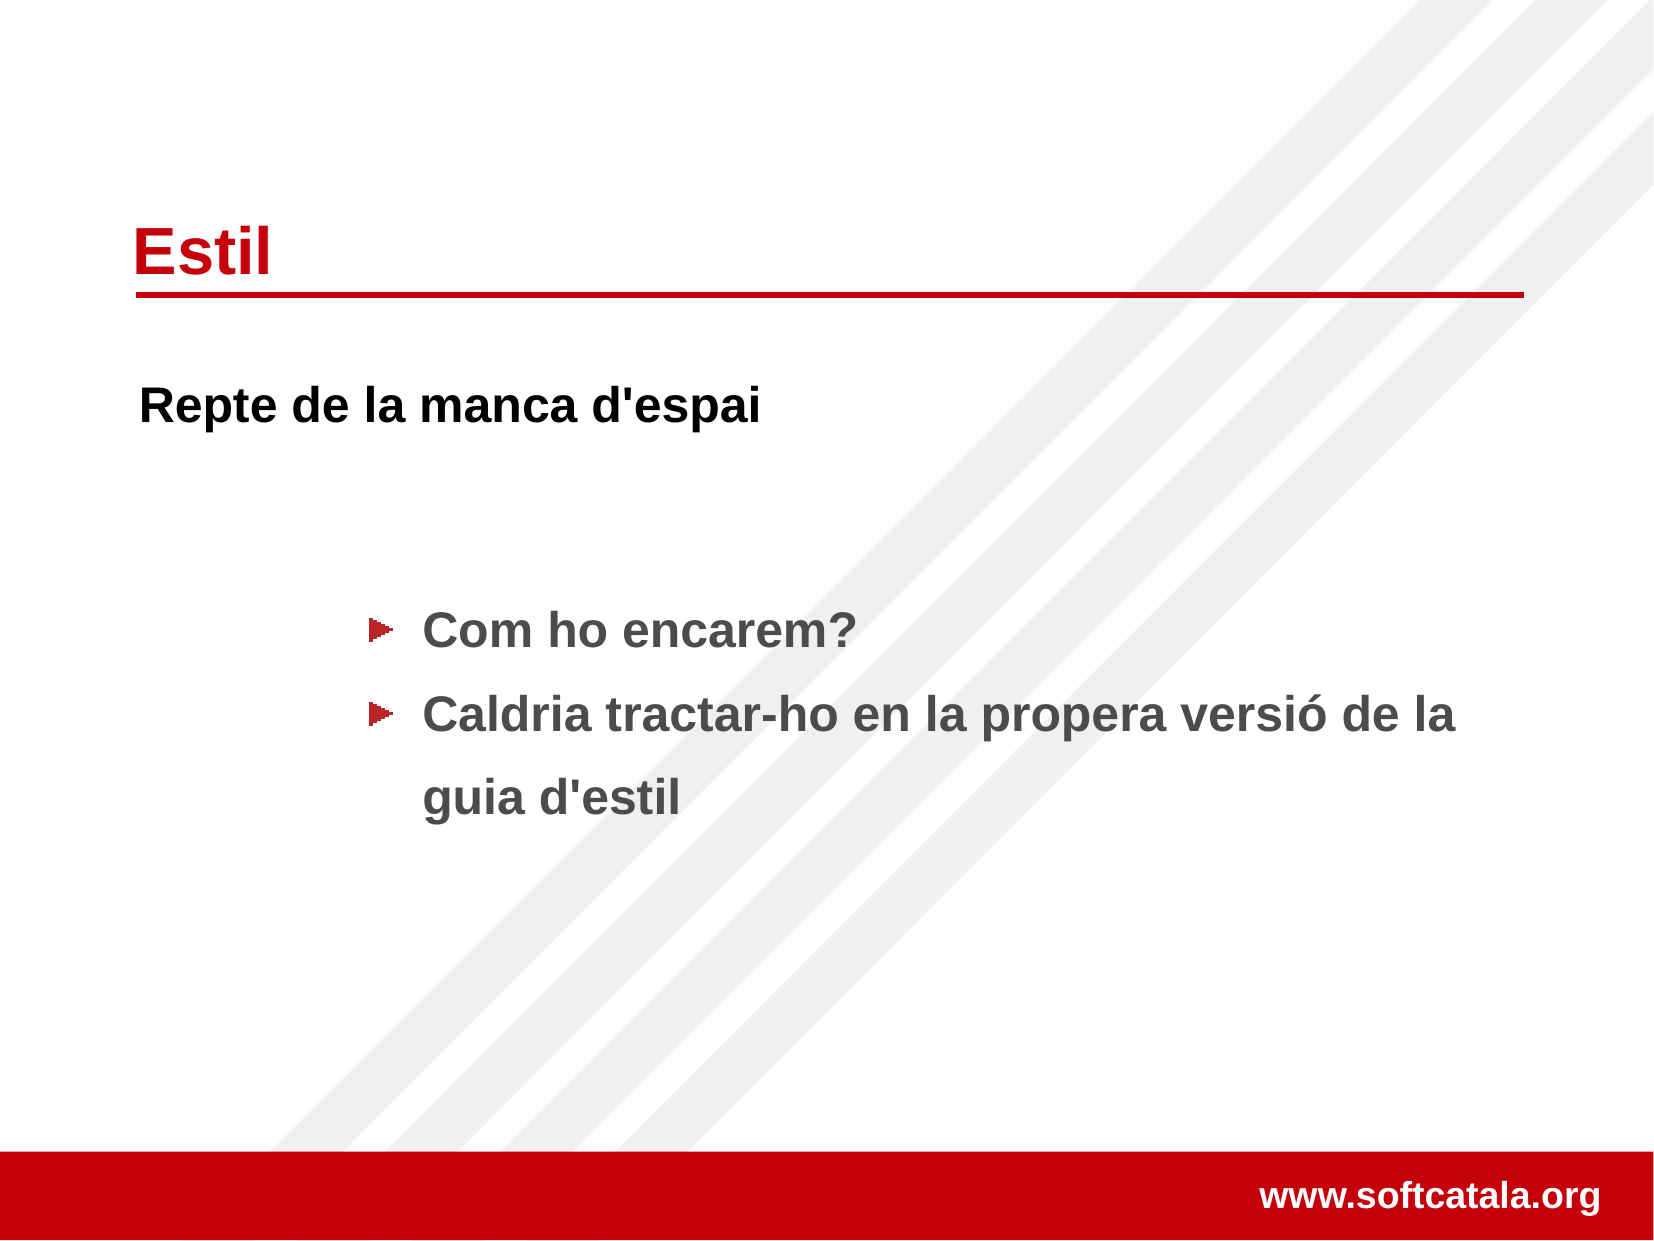

Estil
Repte de la manca d'espai
Com ho encarem?
Caldria tractar-ho en la propera versió de la guia d'estil
 www.softcatala.org